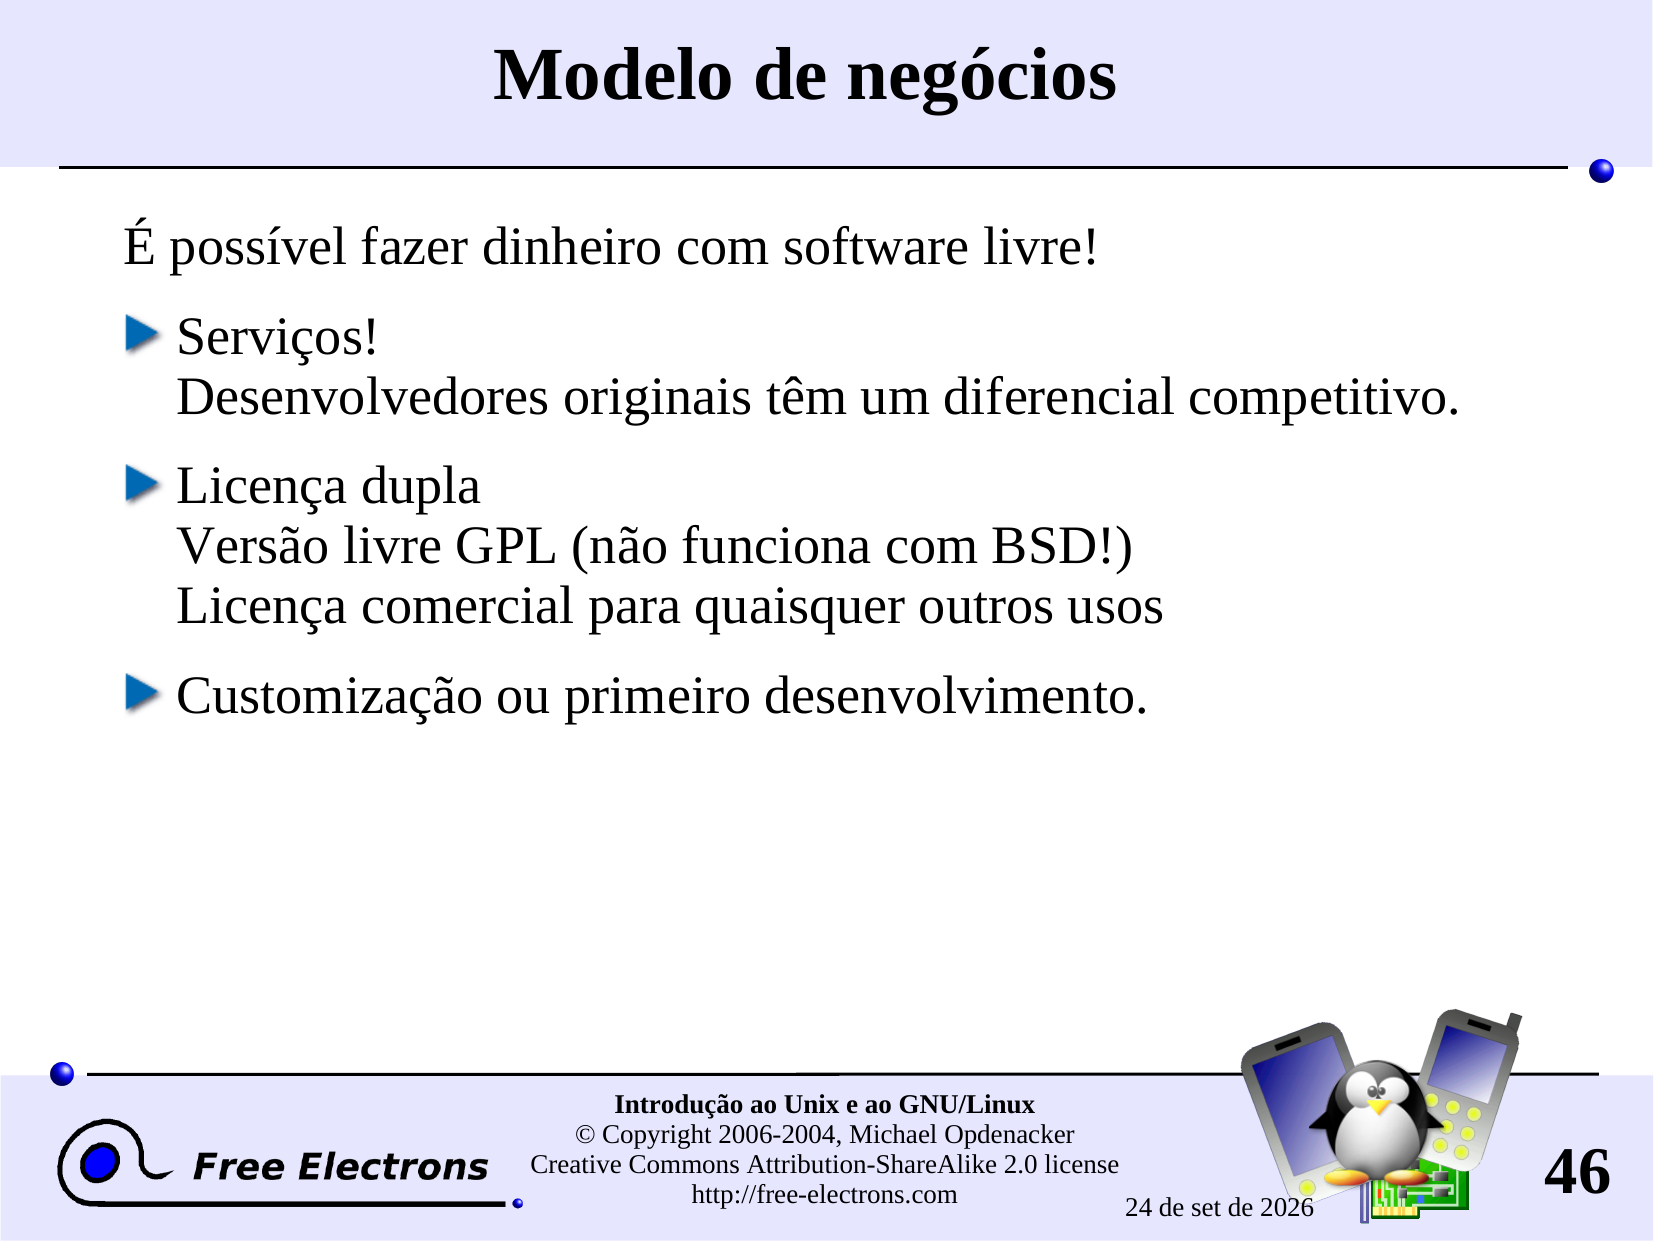

# Modelo de negócios
É possível fazer dinheiro com software livre!
Serviços!
Desenvolvedores originais têm um diferencial competitivo.
Licença dupla
Versão livre GPL (não funciona com BSD!)
Licença comercial para quaisquer outros usos
Customização ou primeiro desenvolvimento.